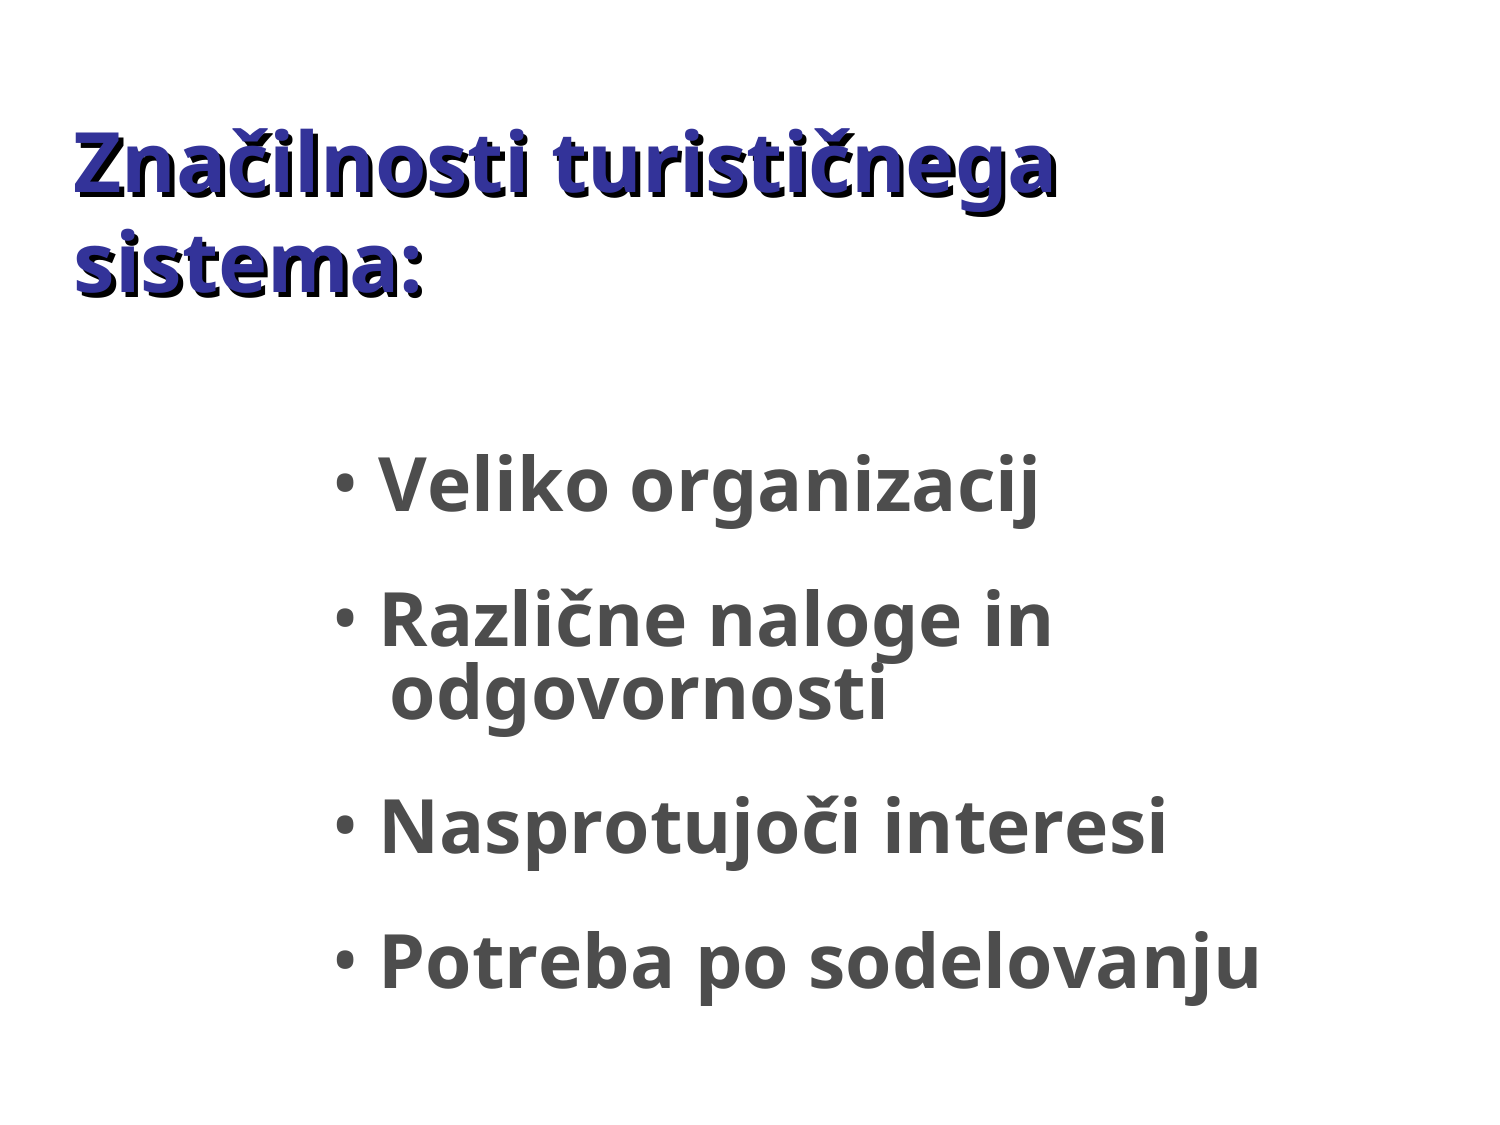

Značilnosti turističnega sistema:
 Veliko organizacij
 Različne naloge in
 odgovornosti
 Nasprotujoči interesi
 Potreba po sodelovanju